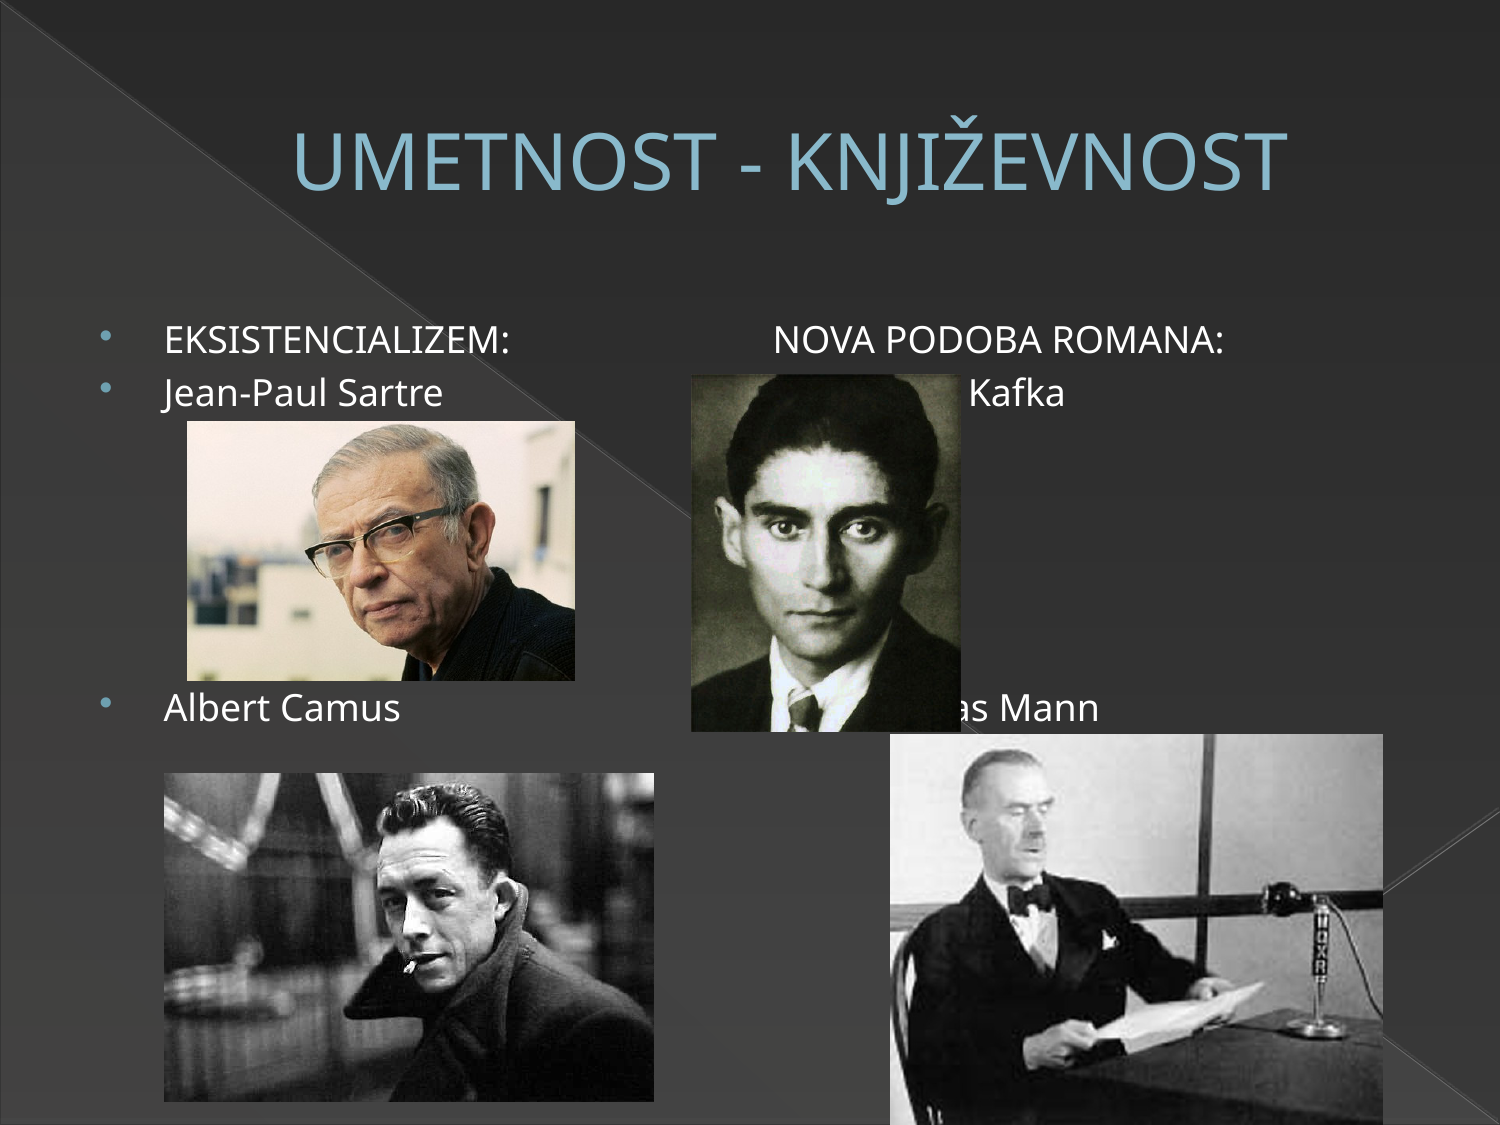

# UMETNOST - KNJIŽEVNOST
EKSISTENCIALIZEM: NOVA PODOBA ROMANA:
Jean-Paul Sartre Franz Kafka
Albert Camus Thomas Mann